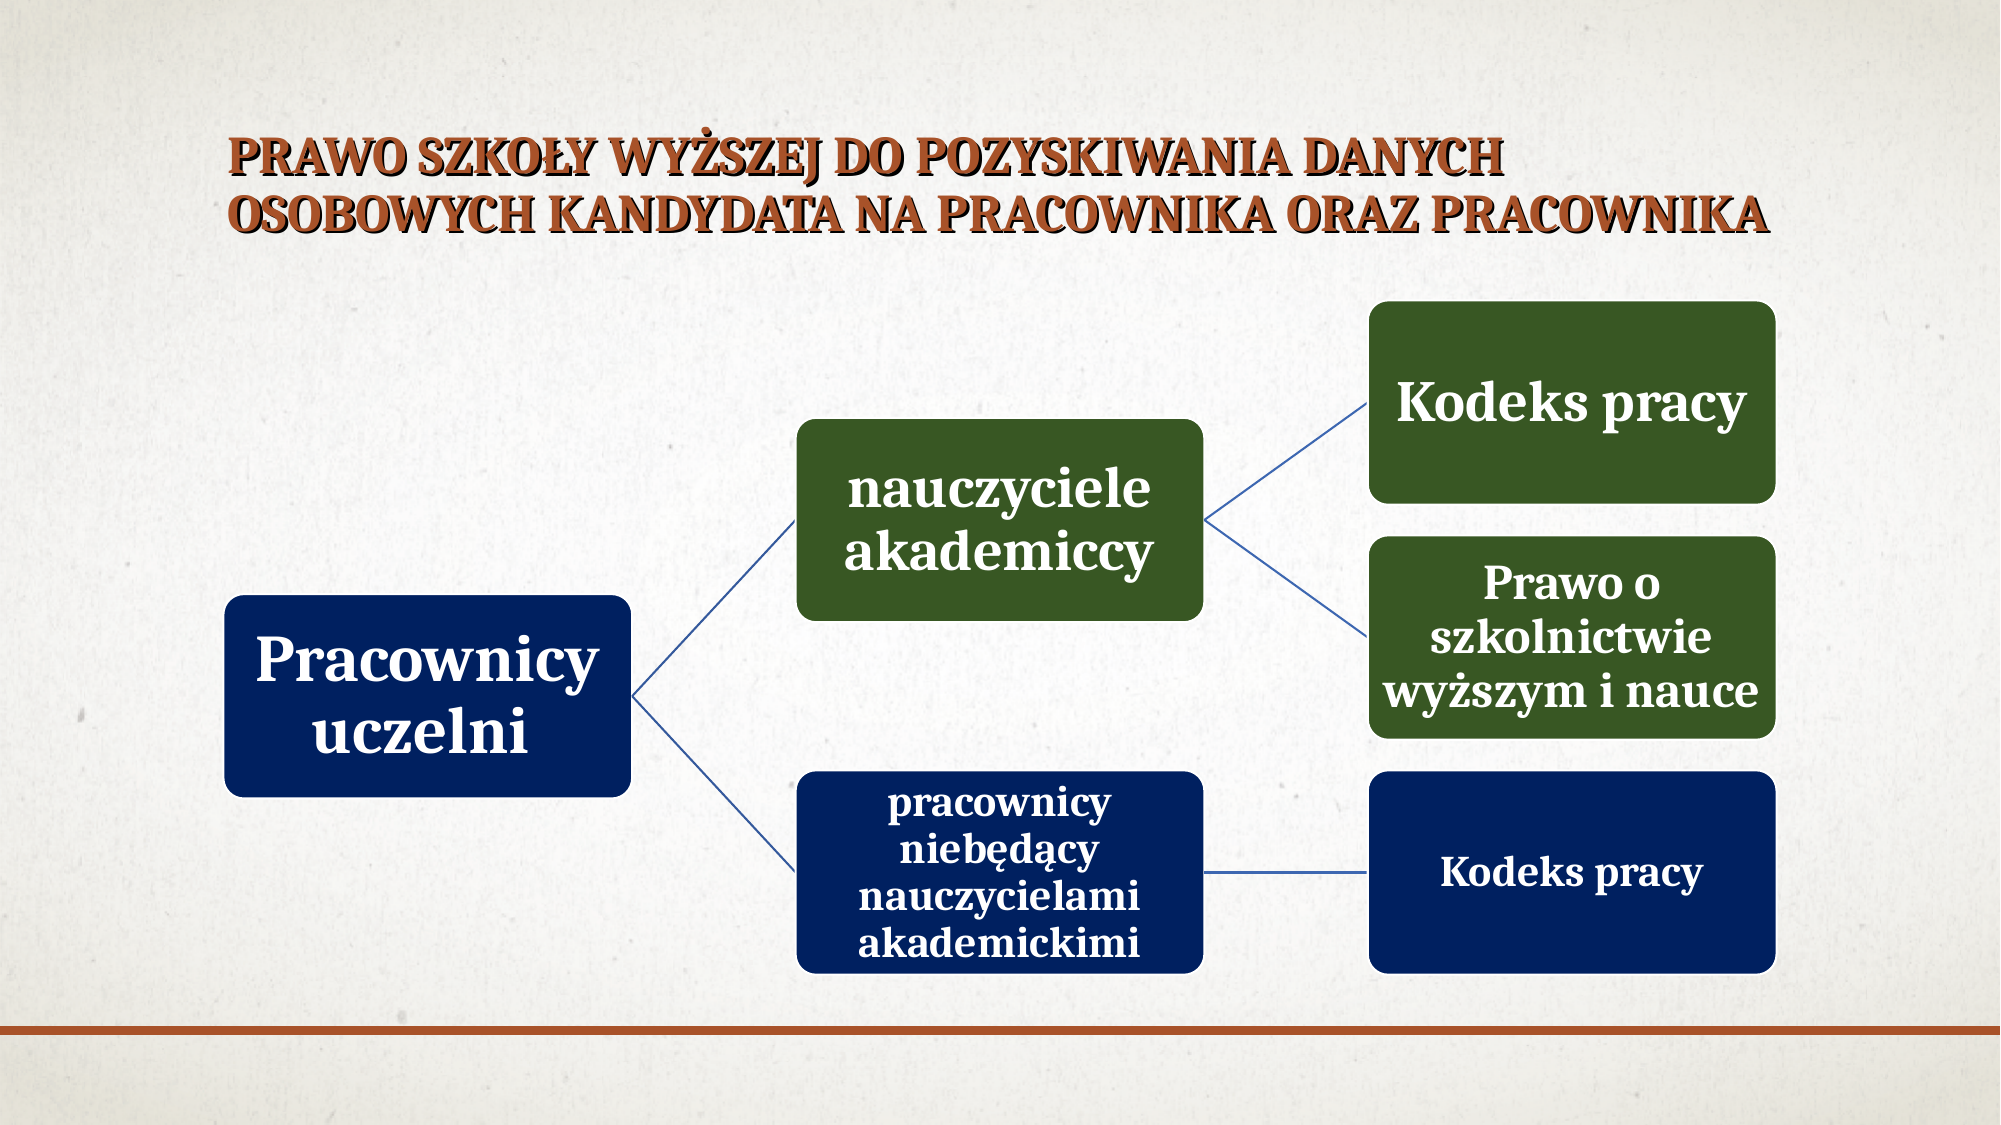

# Prawo szkoły wyższej do pozyskiwania danych osobowych kandydata na pracownika oraz pracownika
Kodeks pracy
nauczyciele akademiccy
Prawo o szkolnictwie wyższym i nauce
Pracownicy uczelni
pracownicy niebędący nauczycielami akademickimi
Kodeks pracy